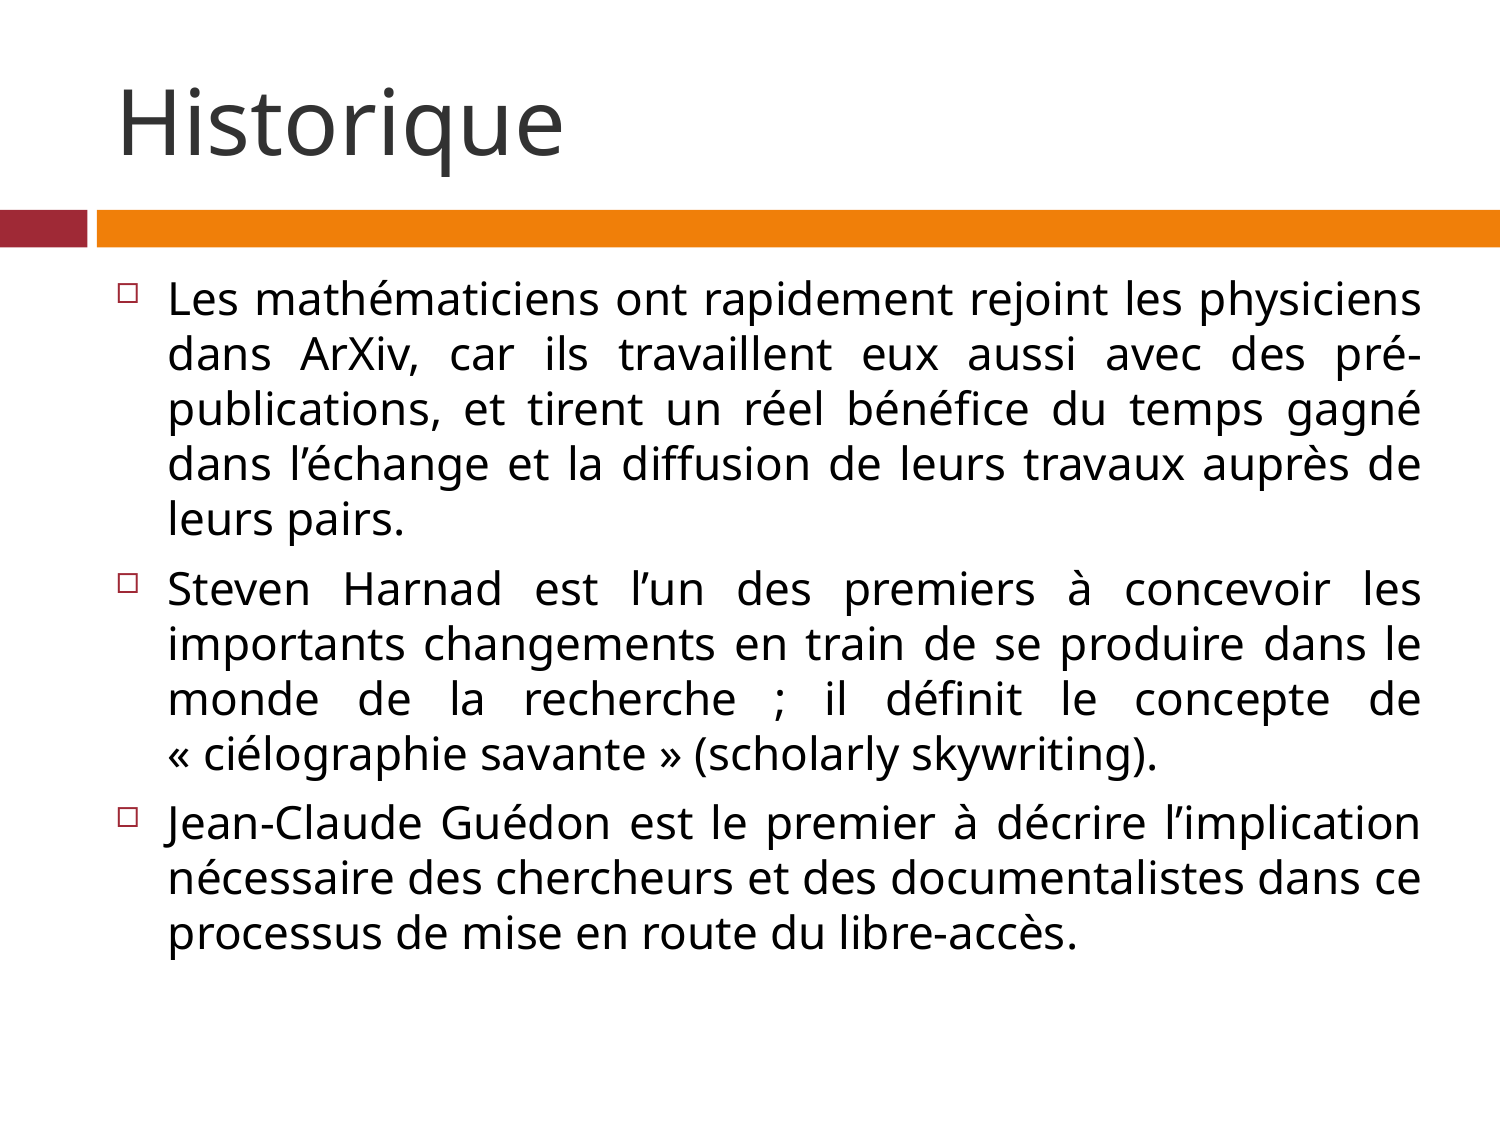

# Historique
Les mathématiciens ont rapidement rejoint les physiciens dans ArXiv, car ils travaillent eux aussi avec des pré-publications, et tirent un réel bénéfice du temps gagné dans l’échange et la diffusion de leurs travaux auprès de leurs pairs.
Steven Harnad est l’un des premiers à concevoir les importants changements en train de se produire dans le monde de la recherche ; il définit le concepte de « ciélographie savante » (scholarly skywriting).
Jean-Claude Guédon est le premier à décrire l’implication nécessaire des chercheurs et des documentalistes dans ce processus de mise en route du libre-accès.